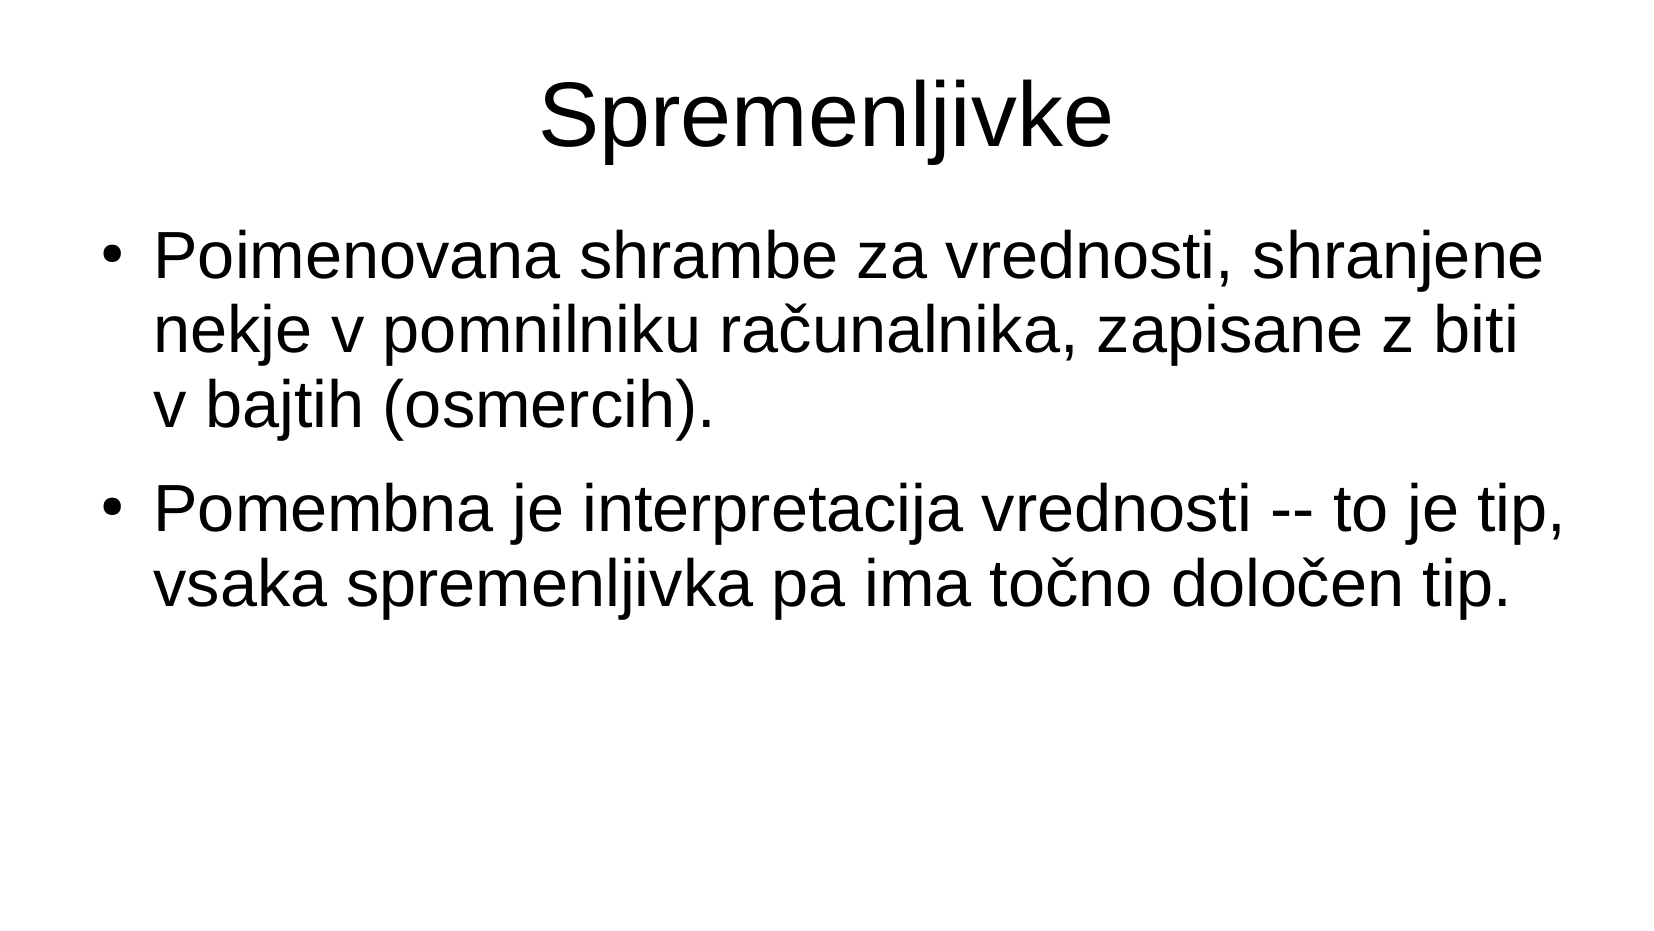

# Spremenljivke
Poimenovana shrambe za vrednosti, shranjene nekje v pomnilniku računalnika, zapisane z biti v bajtih (osmercih).
Pomembna je interpretacija vrednosti -- to je tip, vsaka spremenljivka pa ima točno določen tip.